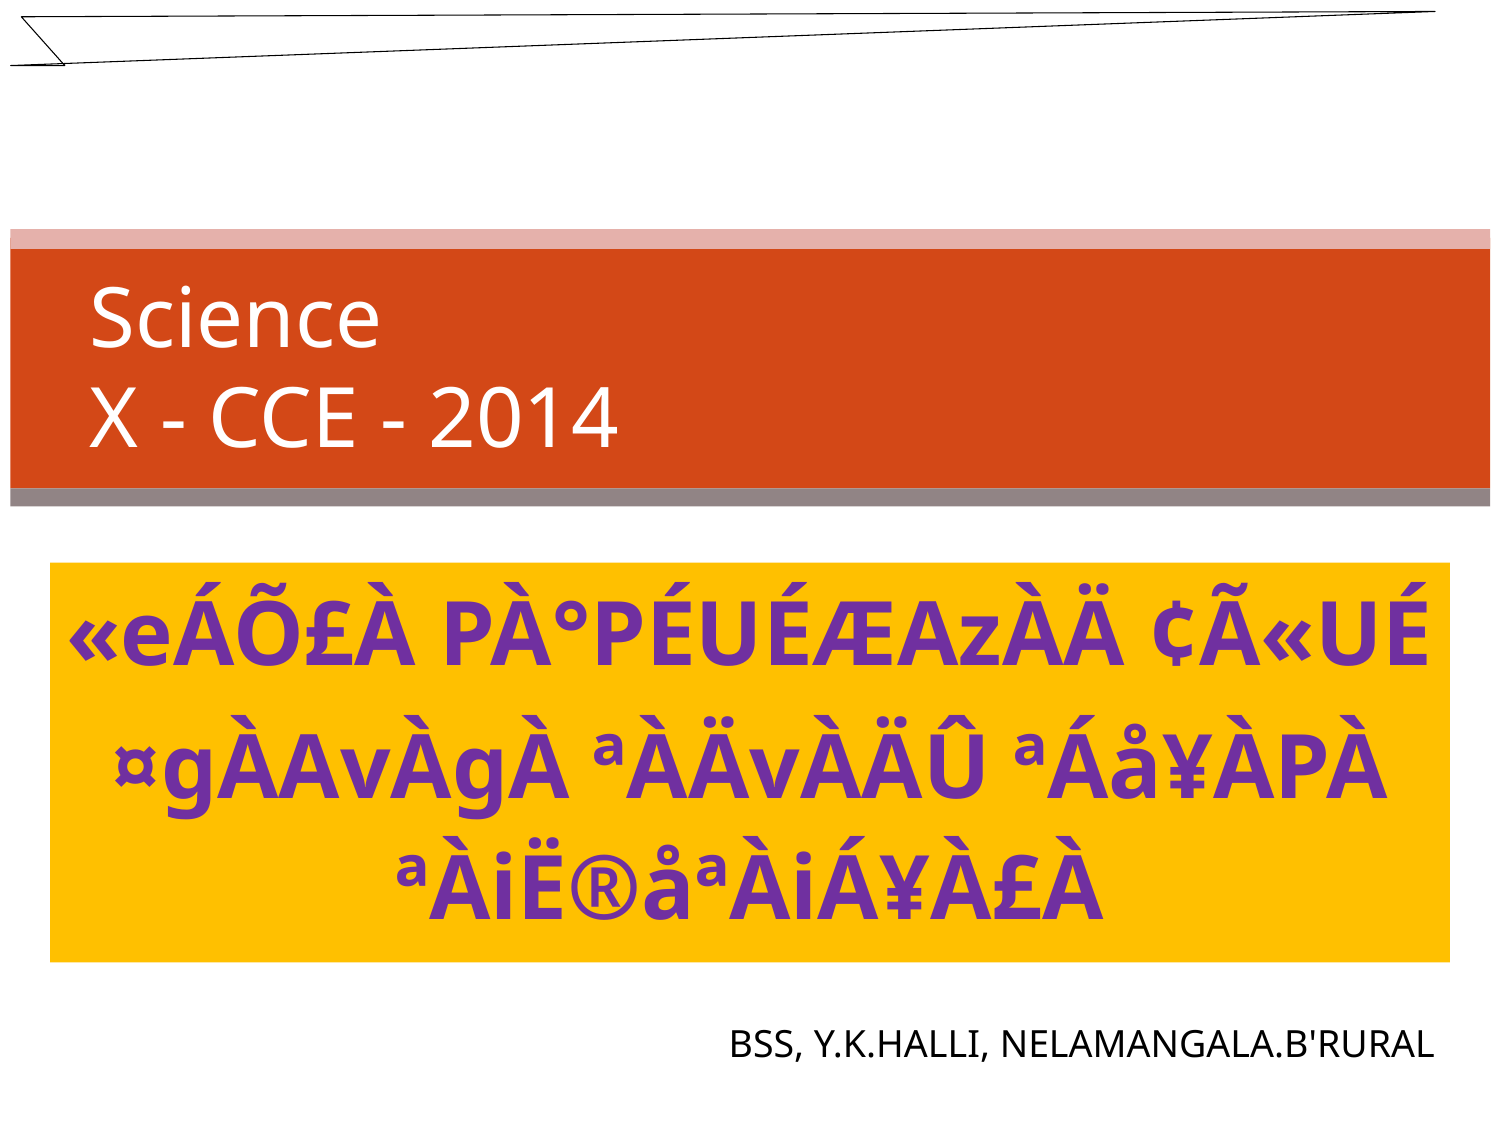

Science
X - CCE - 2014
# «eÁÕ£À PÀ°PÉUÉÆAzÀÄ ¢Ã«UÉ
¤gÀAvÀgÀ ªÀÄvÀÄÛ ªÁå¥ÀPÀ ªÀiË®åªÀiÁ¥À£À
 BSS, Y.K.HALLI, NELAMANGALA.B'RURAL